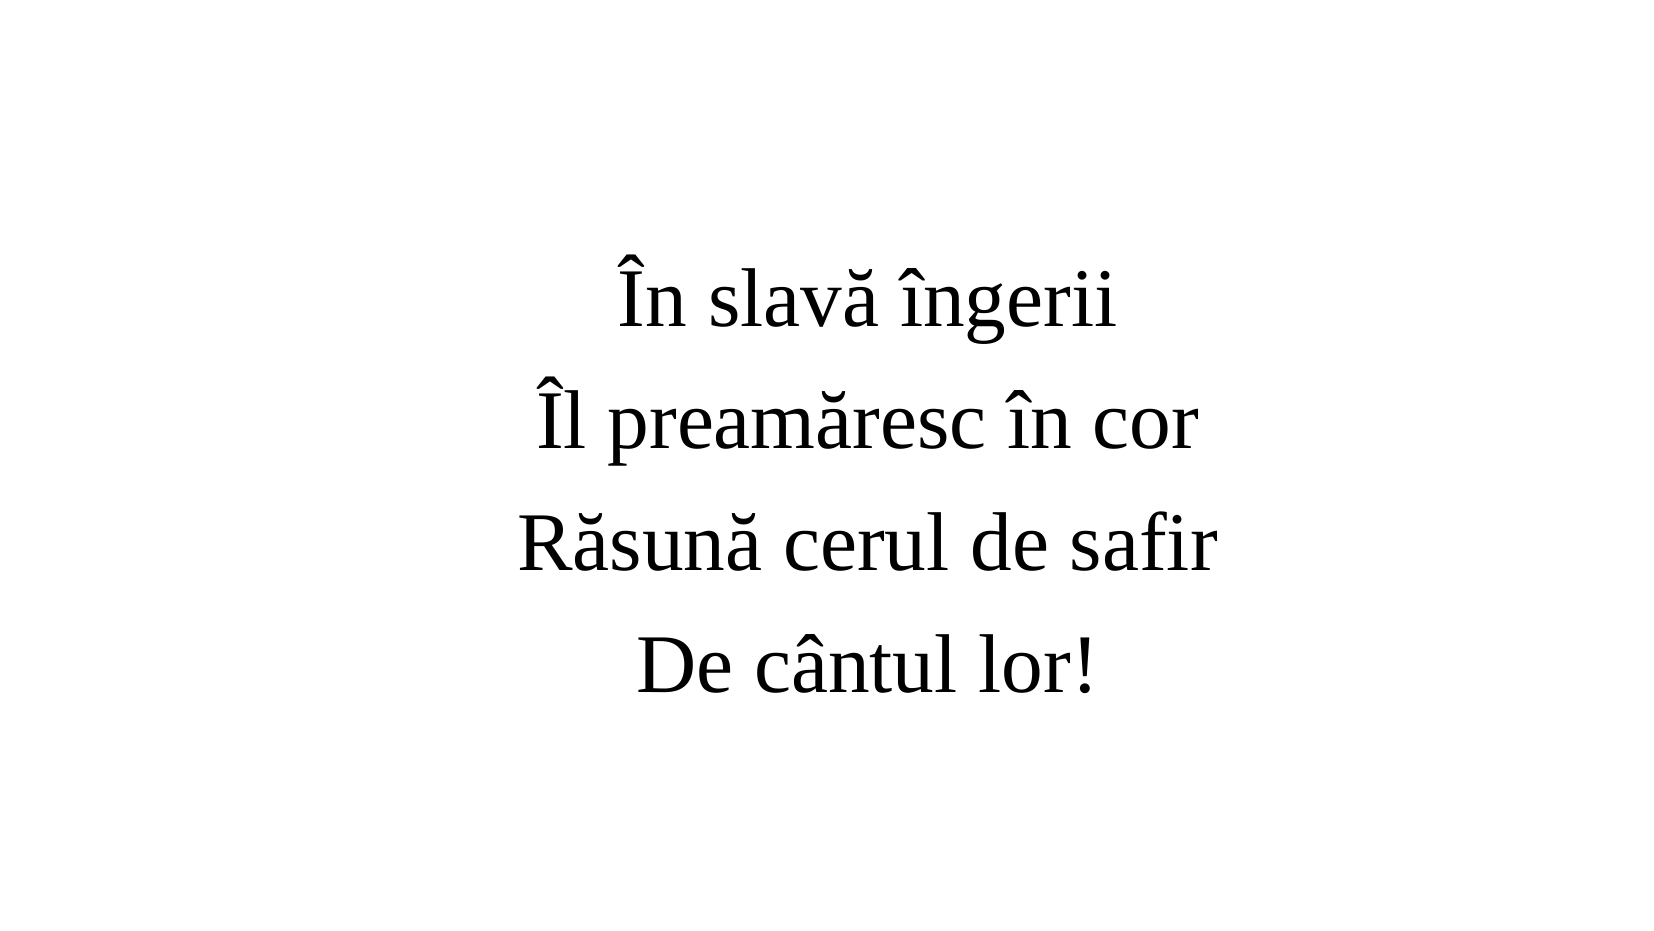

# În slavă îngerii
Îl preamăresc în cor
Răsună cerul de safir
De cântul lor!